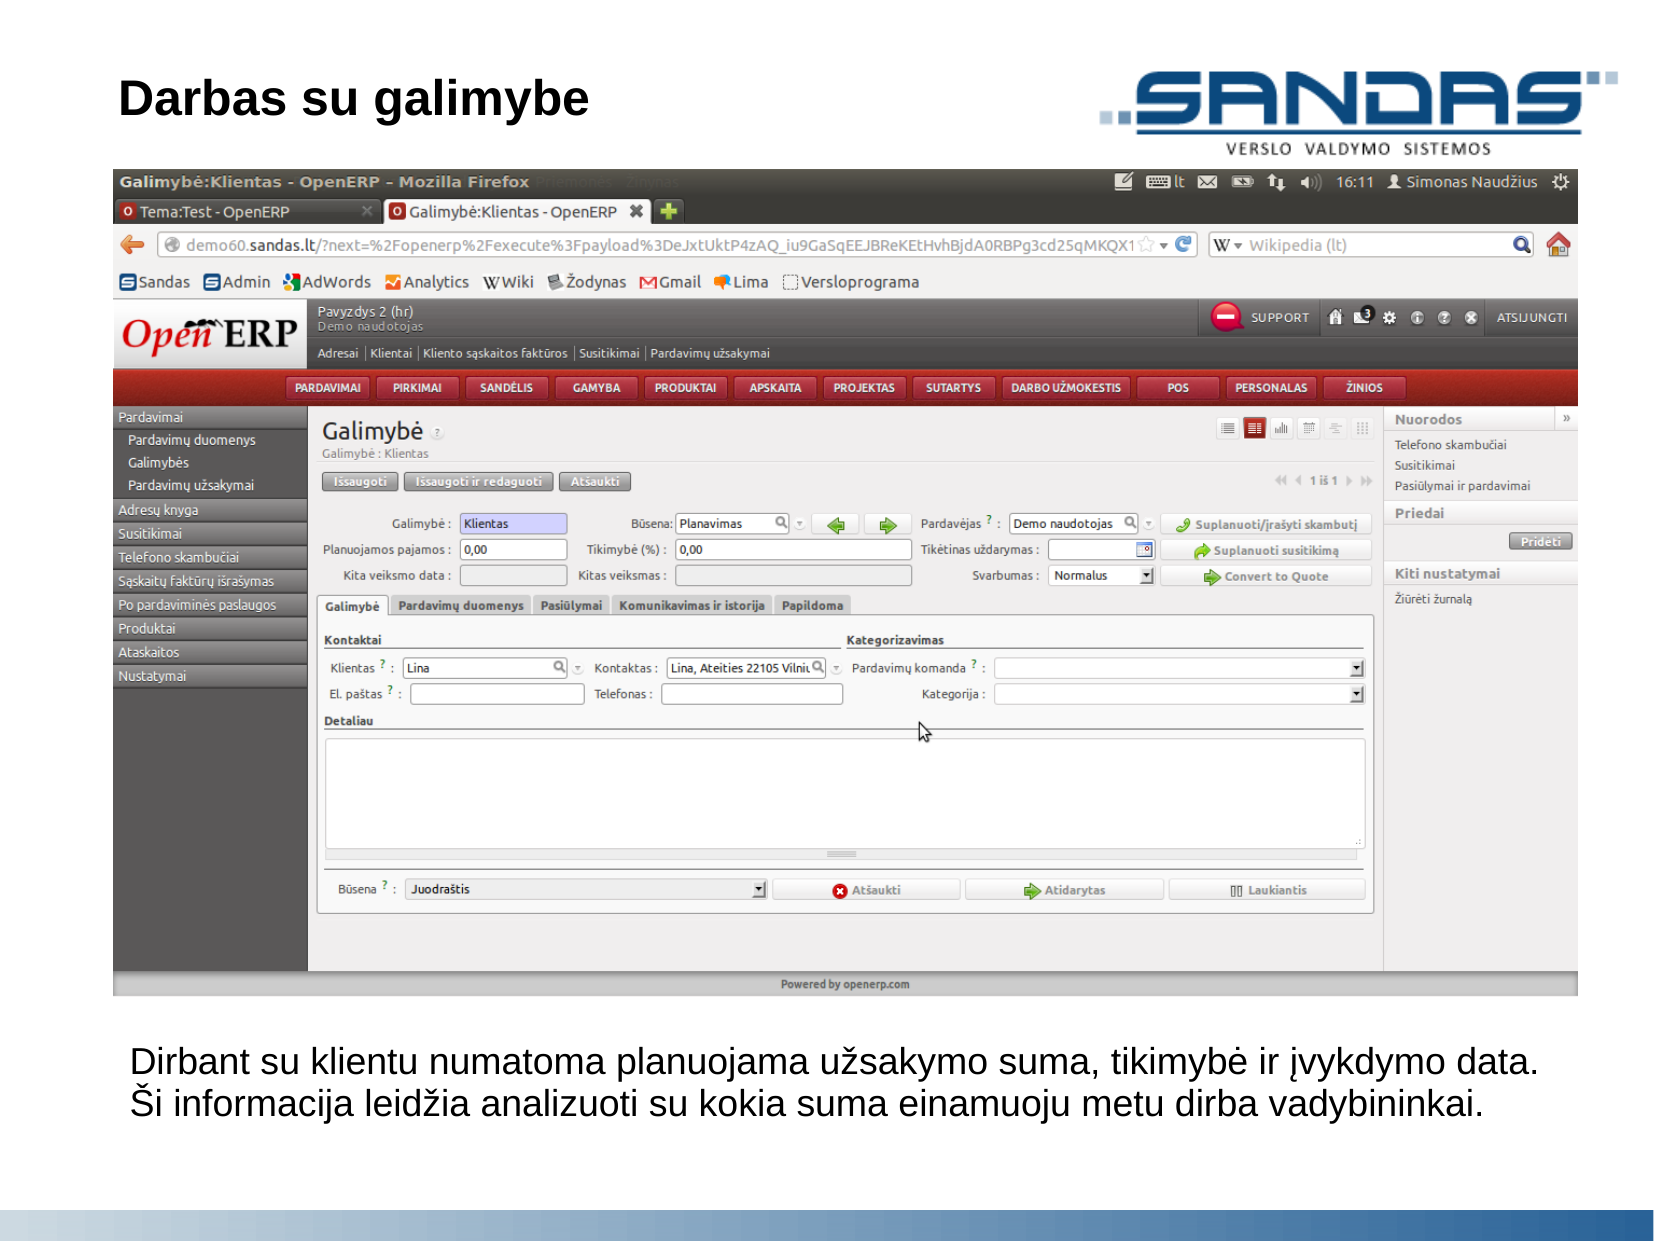

# Darbas su galimybe
Dirbant su klientu numatoma planuojama užsakymo suma, tikimybė ir įvykdymo data.
Ši informacija leidžia analizuoti su kokia suma einamuoju metu dirba vadybininkai.